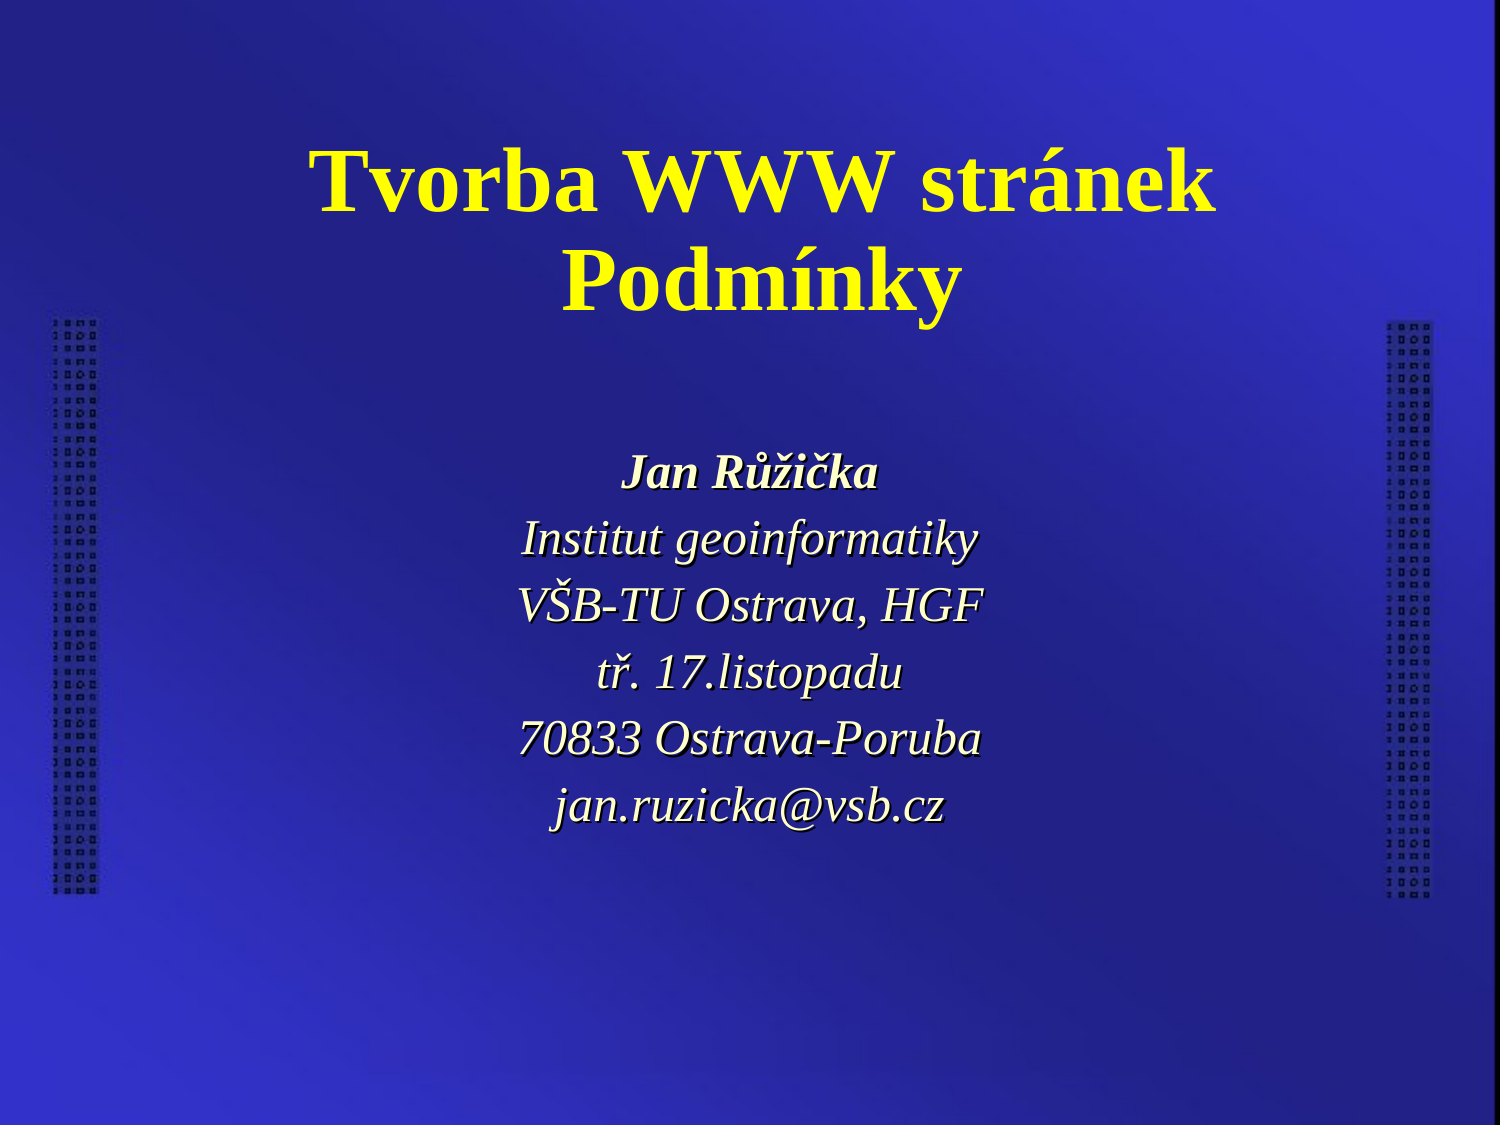

# Tvorba WWW stránek Podmínky
Jan Růžička
Institut geoinformatiky
VŠB-TU Ostrava, HGF
tř. 17.listopadu
70833 Ostrava-Poruba
jan.ruzicka@vsb.cz